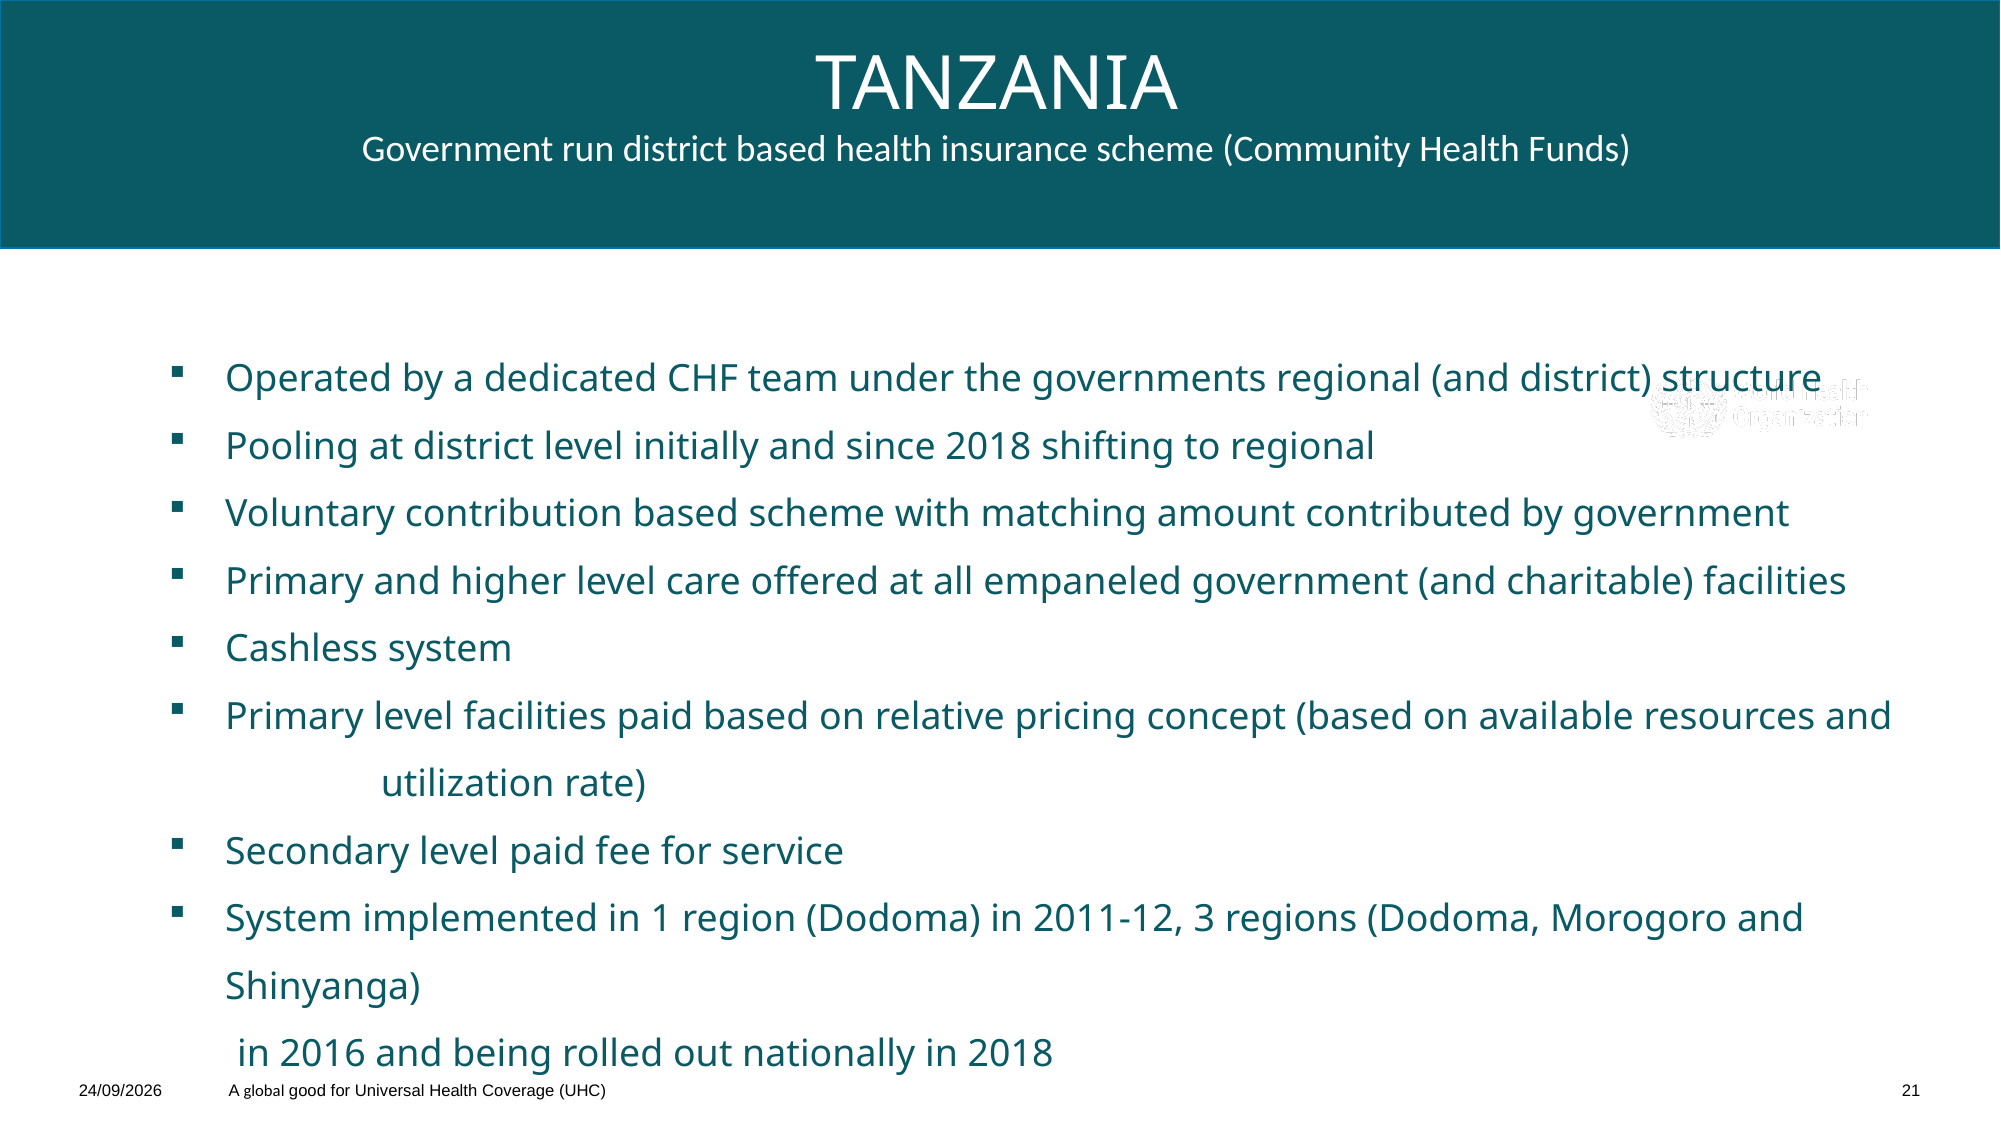

TANZANIA
Government run district based health insurance scheme (Community Health Funds)
Operated by a dedicated CHF team under the governments regional (and district) structure
Pooling at district level initially and since 2018 shifting to regional
Voluntary contribution based scheme with matching amount contributed by government
Primary and higher level care offered at all empaneled government (and charitable) facilities
Cashless system
Primary level facilities paid based on relative pricing concept (based on available resources and utilization rate)
Secondary level paid fee for service
System implemented in 1 region (Dodoma) in 2011-12, 3 regions (Dodoma, Morogoro and Shinyanga)
 in 2016 and being rolled out nationally in 2018
A global good for Universal Health Coverage (UHC)